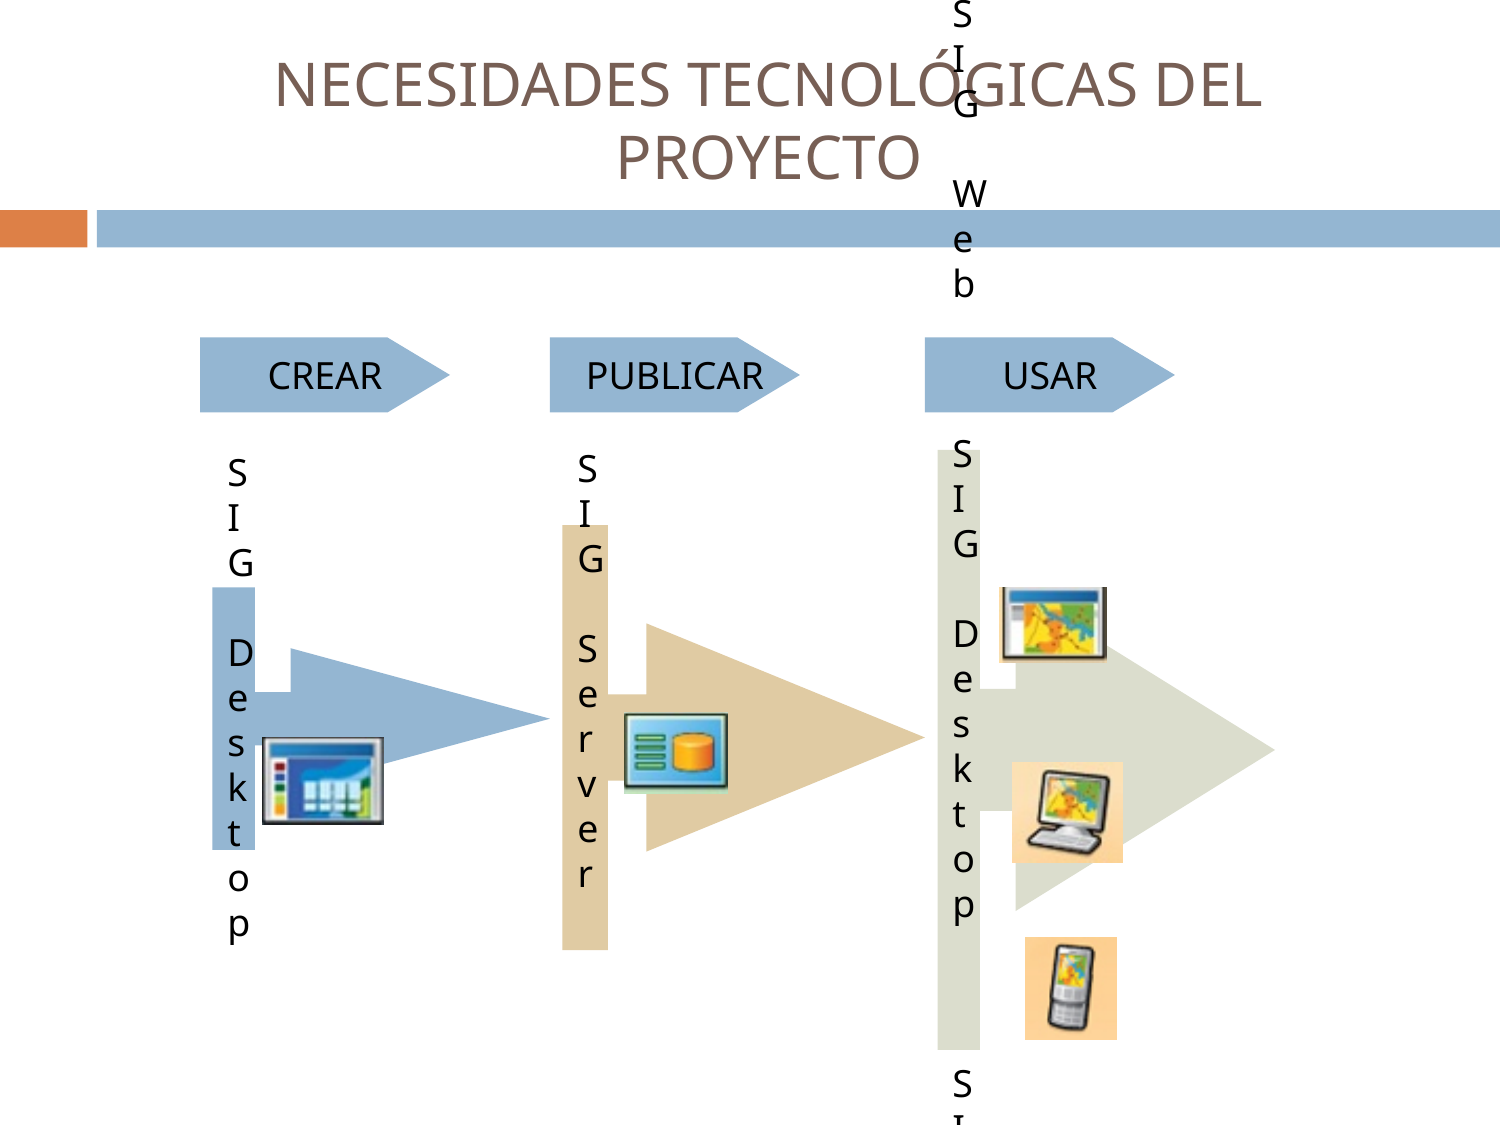

# NECESIDADES TECNOLÓGICAS DEL PROYECTO
CREAR
PUBLICAR
USAR
SIG Web
SIG Desktop
SIG Movil
SIG Server
SIG Desktop